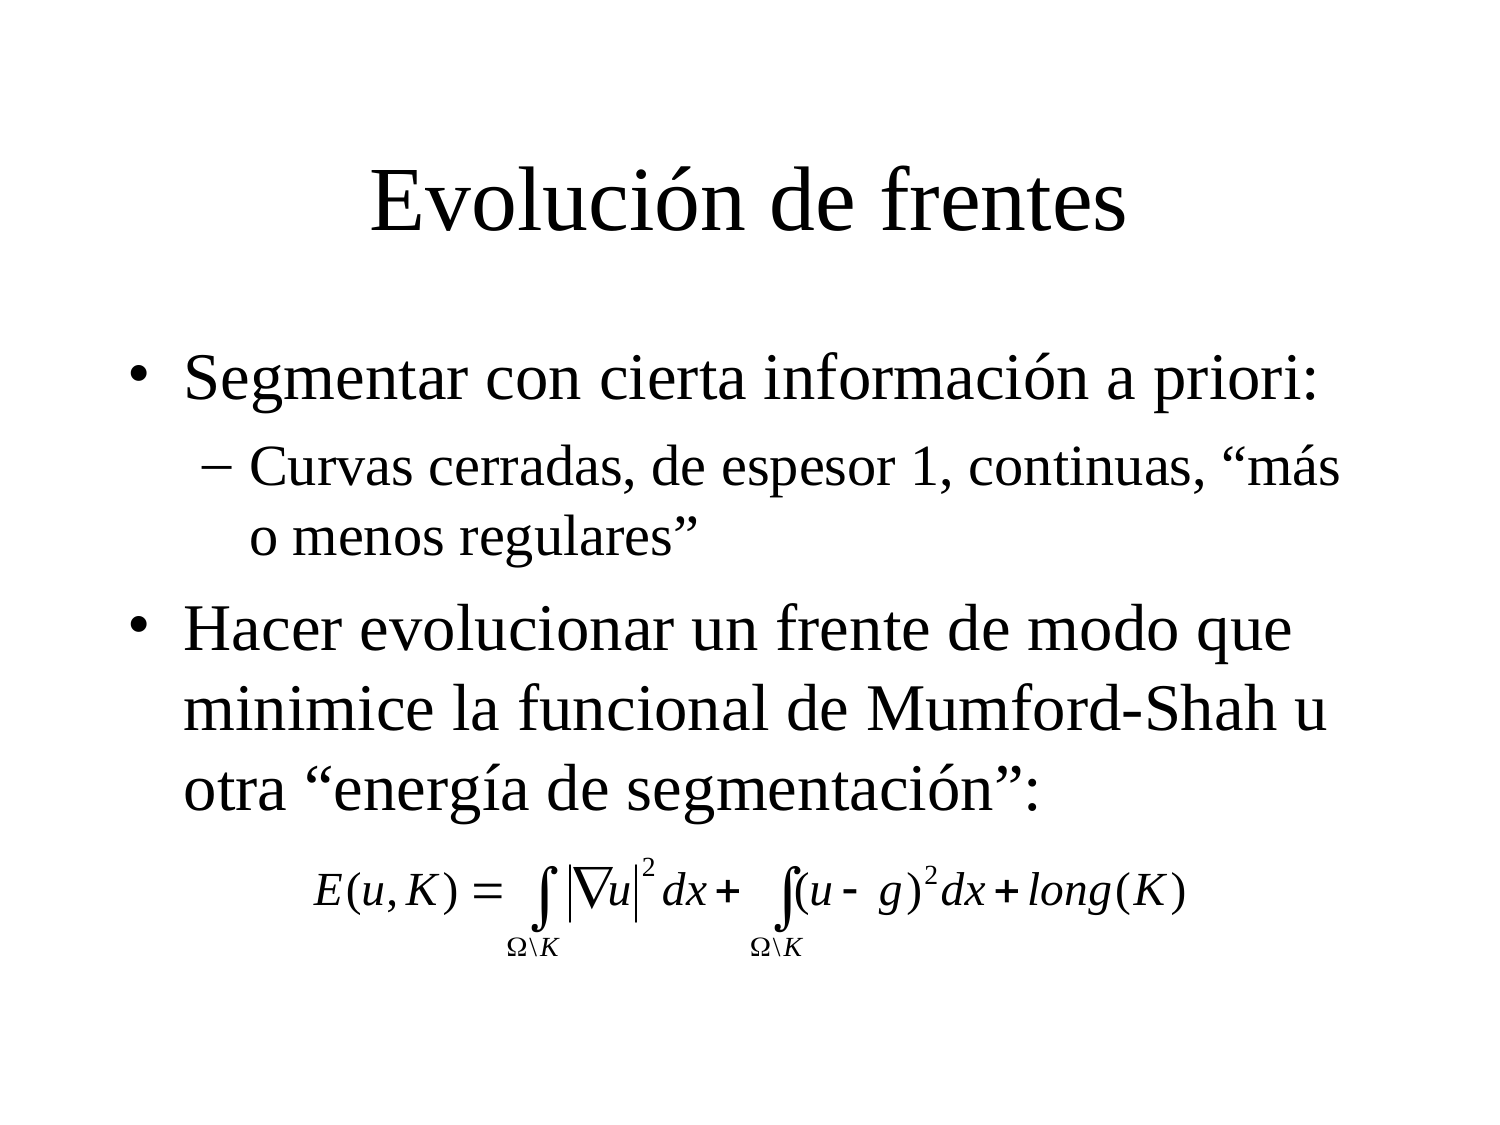

Evolución de frentes
Segmentar con cierta información a priori:
Curvas cerradas, de espesor 1, continuas, “más o menos regulares”
Hacer evolucionar un frente de modo que minimice la funcional de Mumford-Shah u otra “energía de segmentación”: